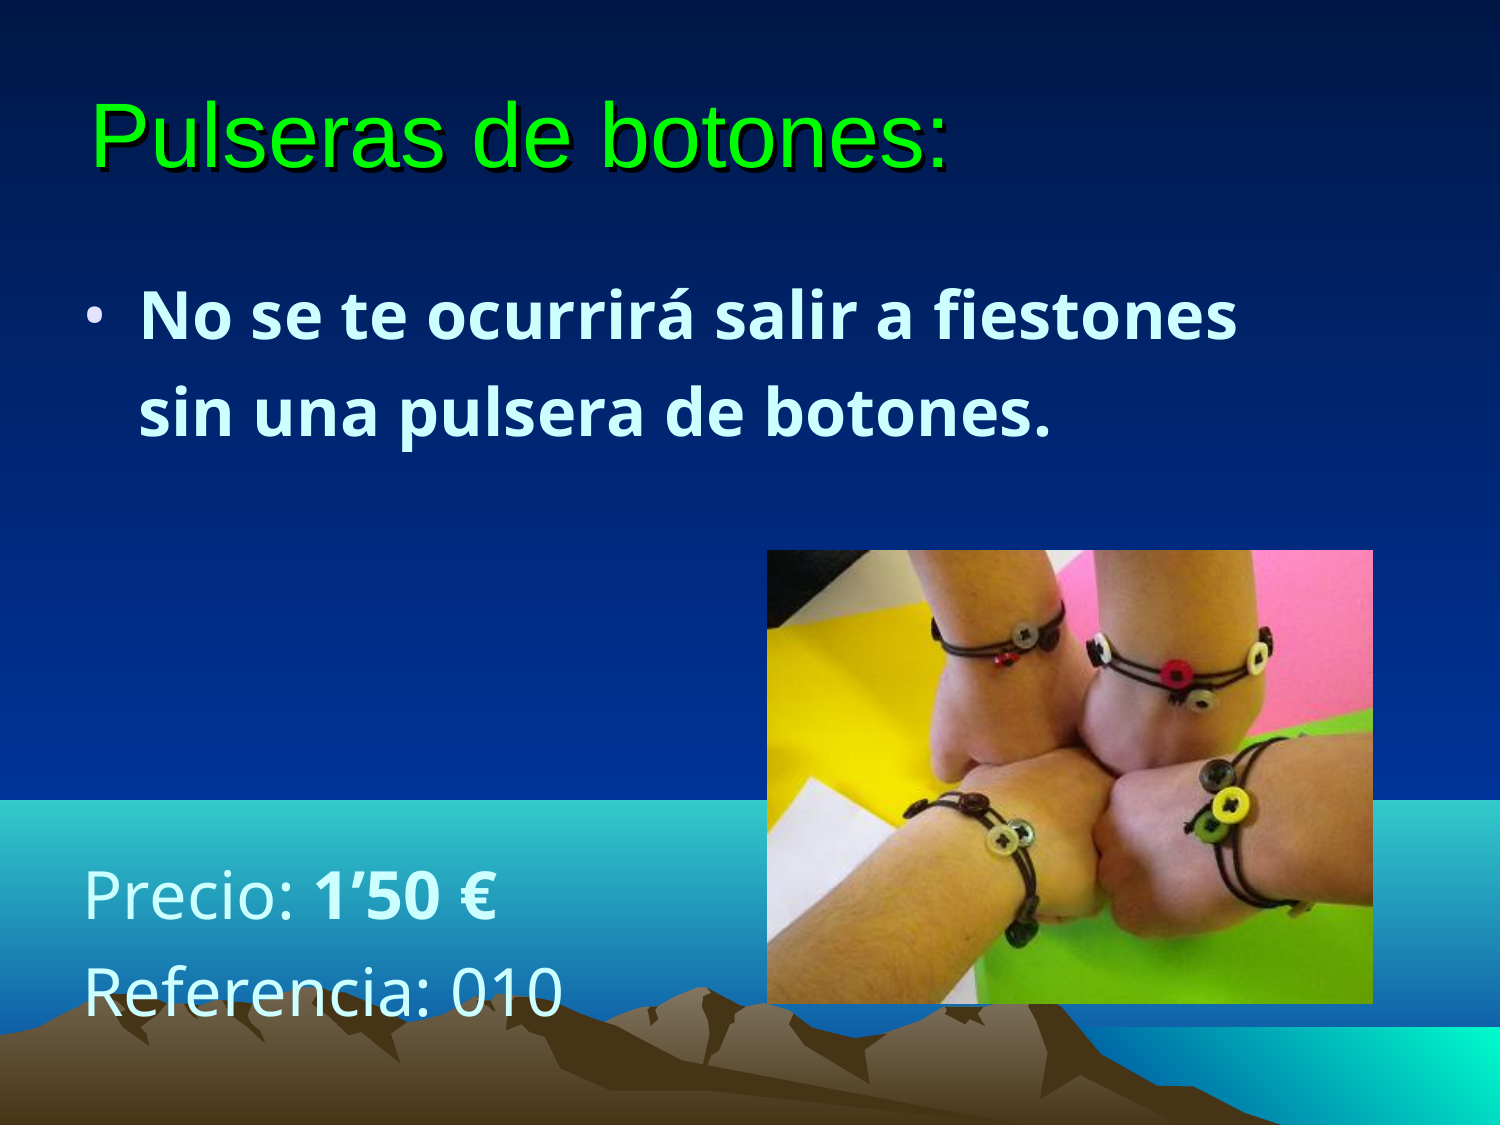

# Pulseras de botones:
No se te ocurrirá salir a fiestones
	sin una pulsera de botones.
Precio: 1’50 €
Referencia: 010